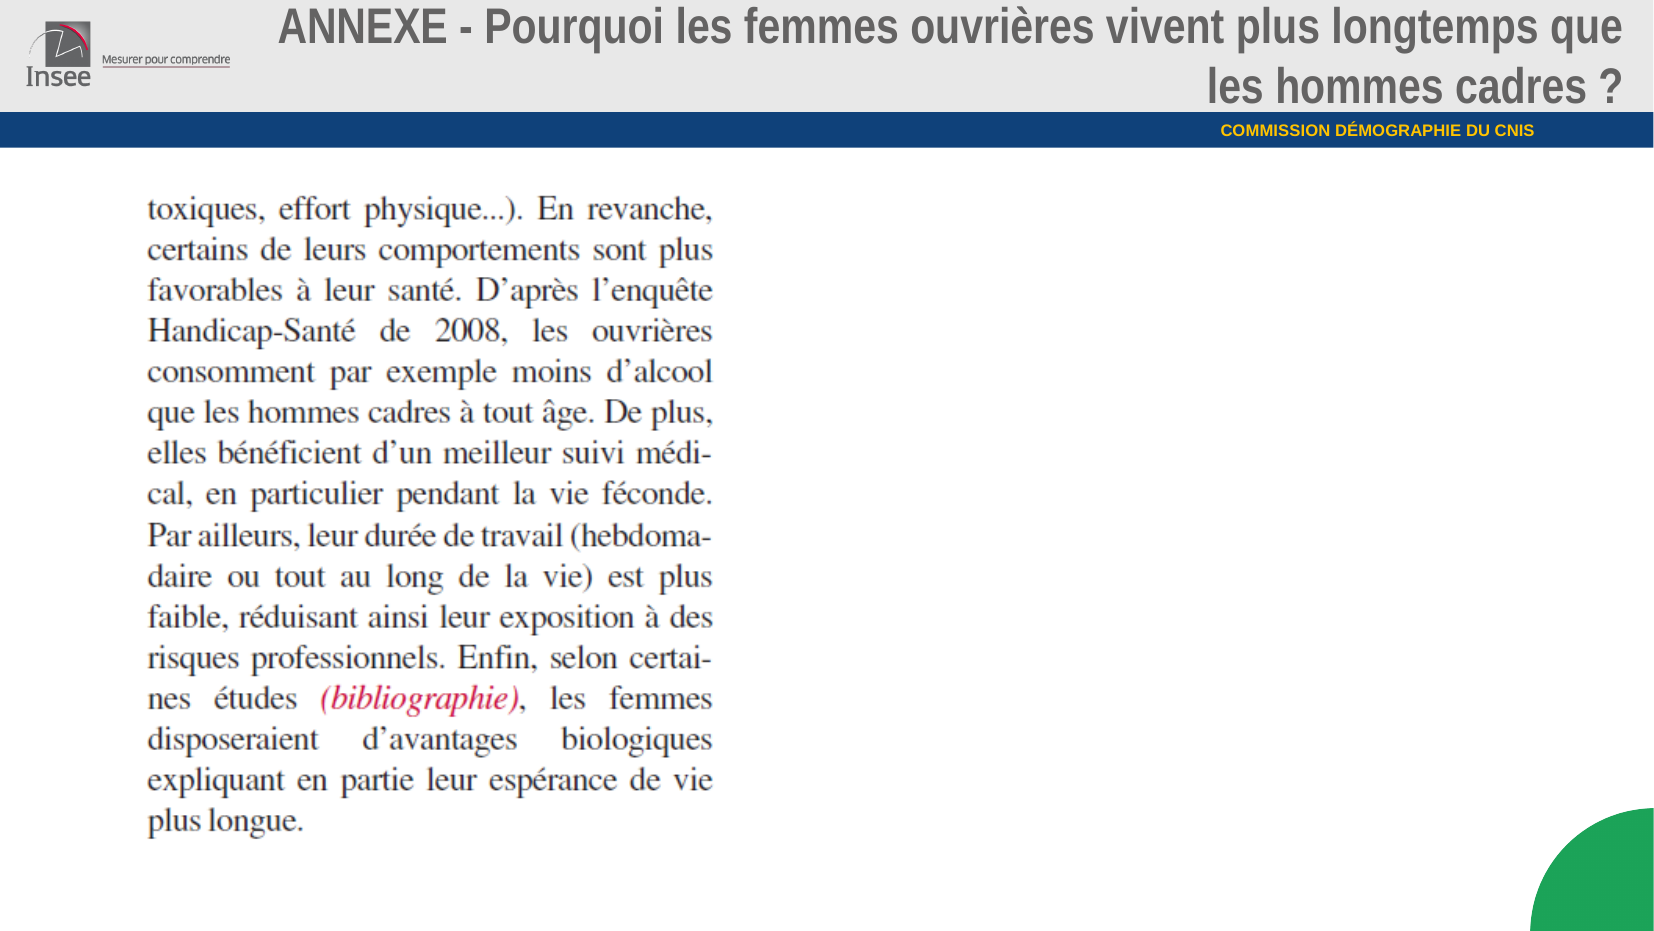

# ANNEXE - Pourquoi les femmes ouvrières vivent plus longtemps que les hommes cadres ?
Commission démographie du Cnis